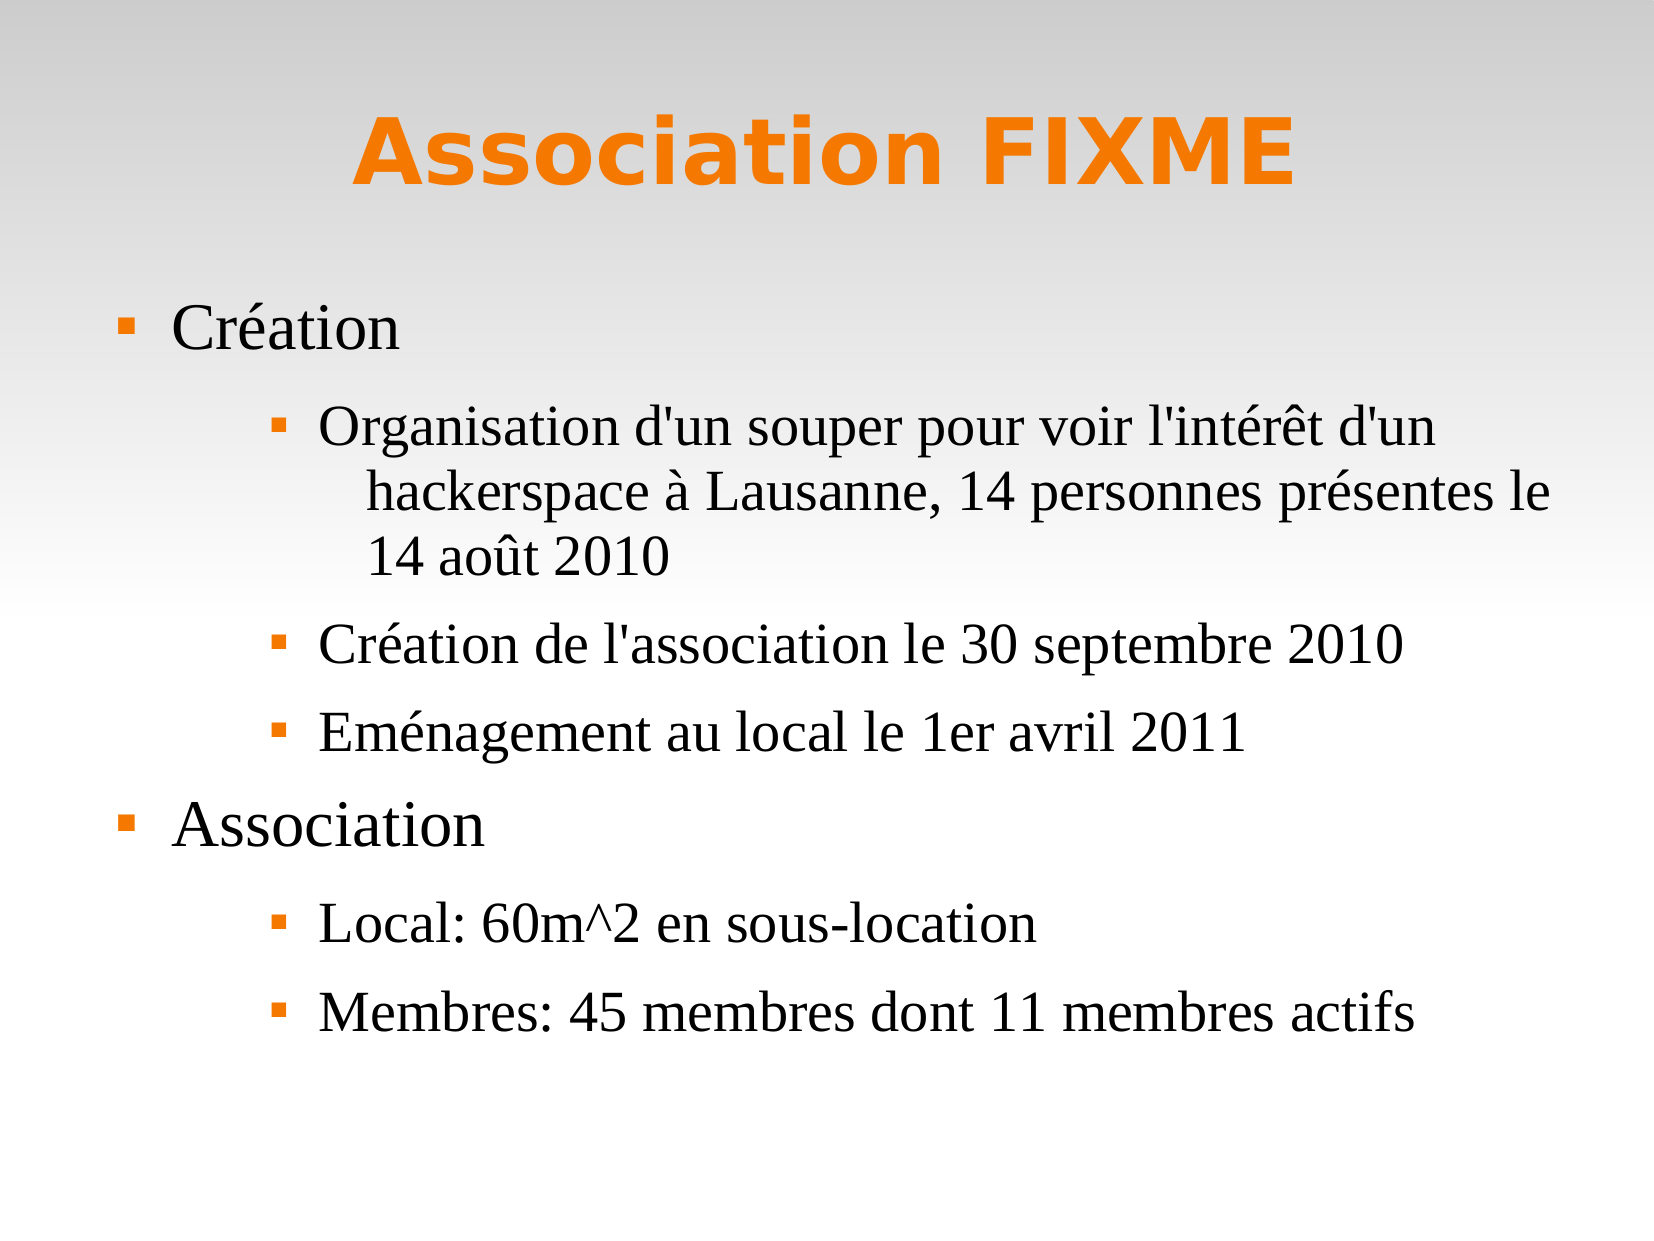

# Association FIXME
Création
Organisation d'un souper pour voir l'intérêt d'un hackerspace à Lausanne, 14 personnes présentes le 14 août 2010
Création de l'association le 30 septembre 2010
Eménagement au local le 1er avril 2011
Association
Local: 60m^2 en sous-location
Membres: 45 membres dont 11 membres actifs